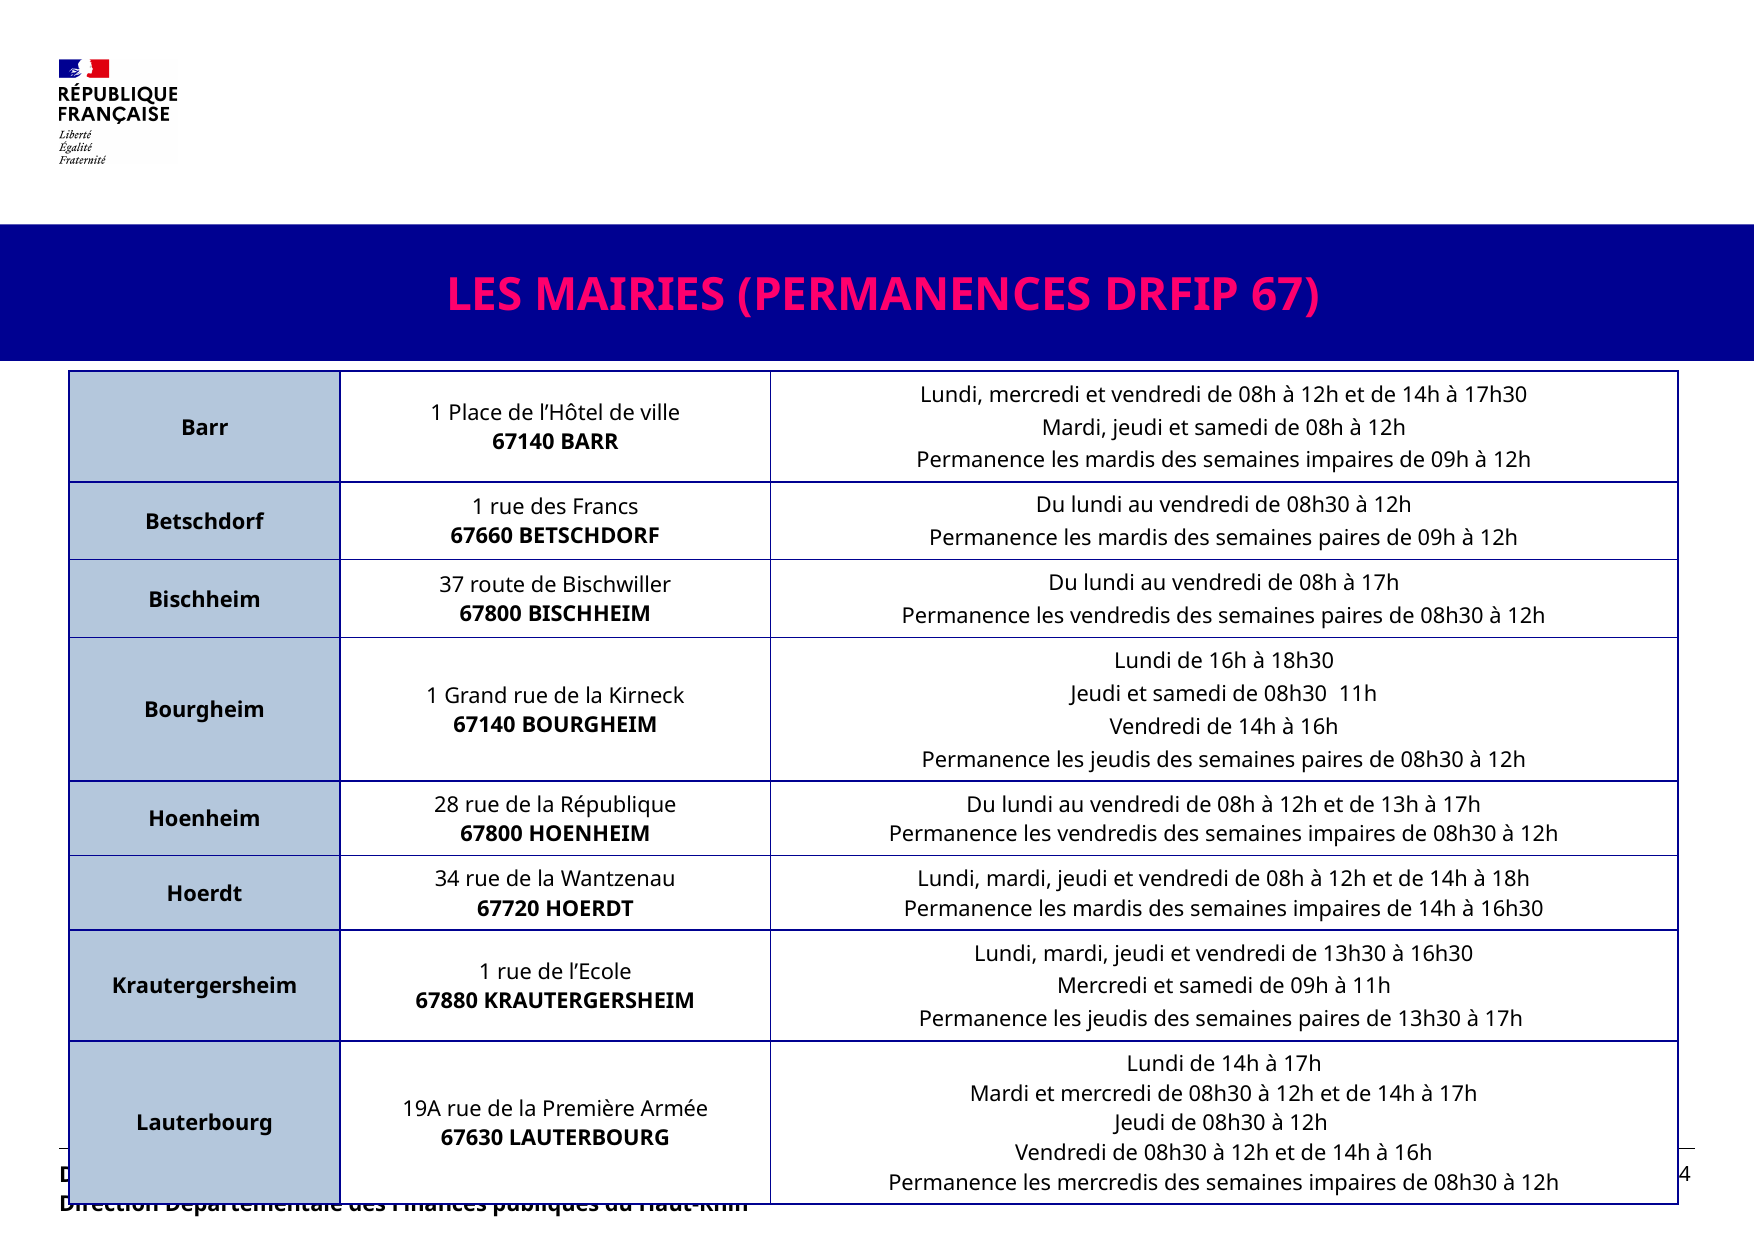

LES MAIRIES (PERMANENCES DRFIP 67)
| Barr | 1 Place de l’Hôtel de ville 67140 BARR | Lundi, mercredi et vendredi de 08h à 12h et de 14h à 17h30 Mardi, jeudi et samedi de 08h à 12h Permanence les mardis des semaines impaires de 09h à 12h |
| --- | --- | --- |
| Betschdorf | 1 rue des Francs 67660 BETSCHDORF | Du lundi au vendredi de 08h30 à 12h Permanence les mardis des semaines paires de 09h à 12h |
| Bischheim | 37 route de Bischwiller 67800 BISCHHEIM | Du lundi au vendredi de 08h à 17h Permanence les vendredis des semaines paires de 08h30 à 12h |
| Bourgheim | 1 Grand rue de la Kirneck 67140 BOURGHEIM | Lundi de 16h à 18h30 Jeudi et samedi de 08h30 11h Vendredi de 14h à 16h Permanence les jeudis des semaines paires de 08h30 à 12h |
| Hoenheim | 28 rue de la République 67800 HOENHEIM | Du lundi au vendredi de 08h à 12h et de 13h à 17h Permanence les vendredis des semaines impaires de 08h30 à 12h |
| Hoerdt | 34 rue de la Wantzenau 67720 HOERDT | Lundi, mardi, jeudi et vendredi de 08h à 12h et de 14h à 18h Permanence les mardis des semaines impaires de 14h à 16h30 |
| Krautergersheim | 1 rue de l’Ecole 67880 KRAUTERGERSHEIM | Lundi, mardi, jeudi et vendredi de 13h30 à 16h30 Mercredi et samedi de 09h à 11h Permanence les jeudis des semaines paires de 13h30 à 17h |
| Lauterbourg | 19A rue de la Première Armée 67630 LAUTERBOURG | Lundi de 14h à 17h Mardi et mercredi de 08h30 à 12h et de 14h à 17h Jeudi de 08h30 à 12h Vendredi de 08h30 à 12h et de 14h à 16h Permanence les mercredis des semaines impaires de 08h30 à 12h |